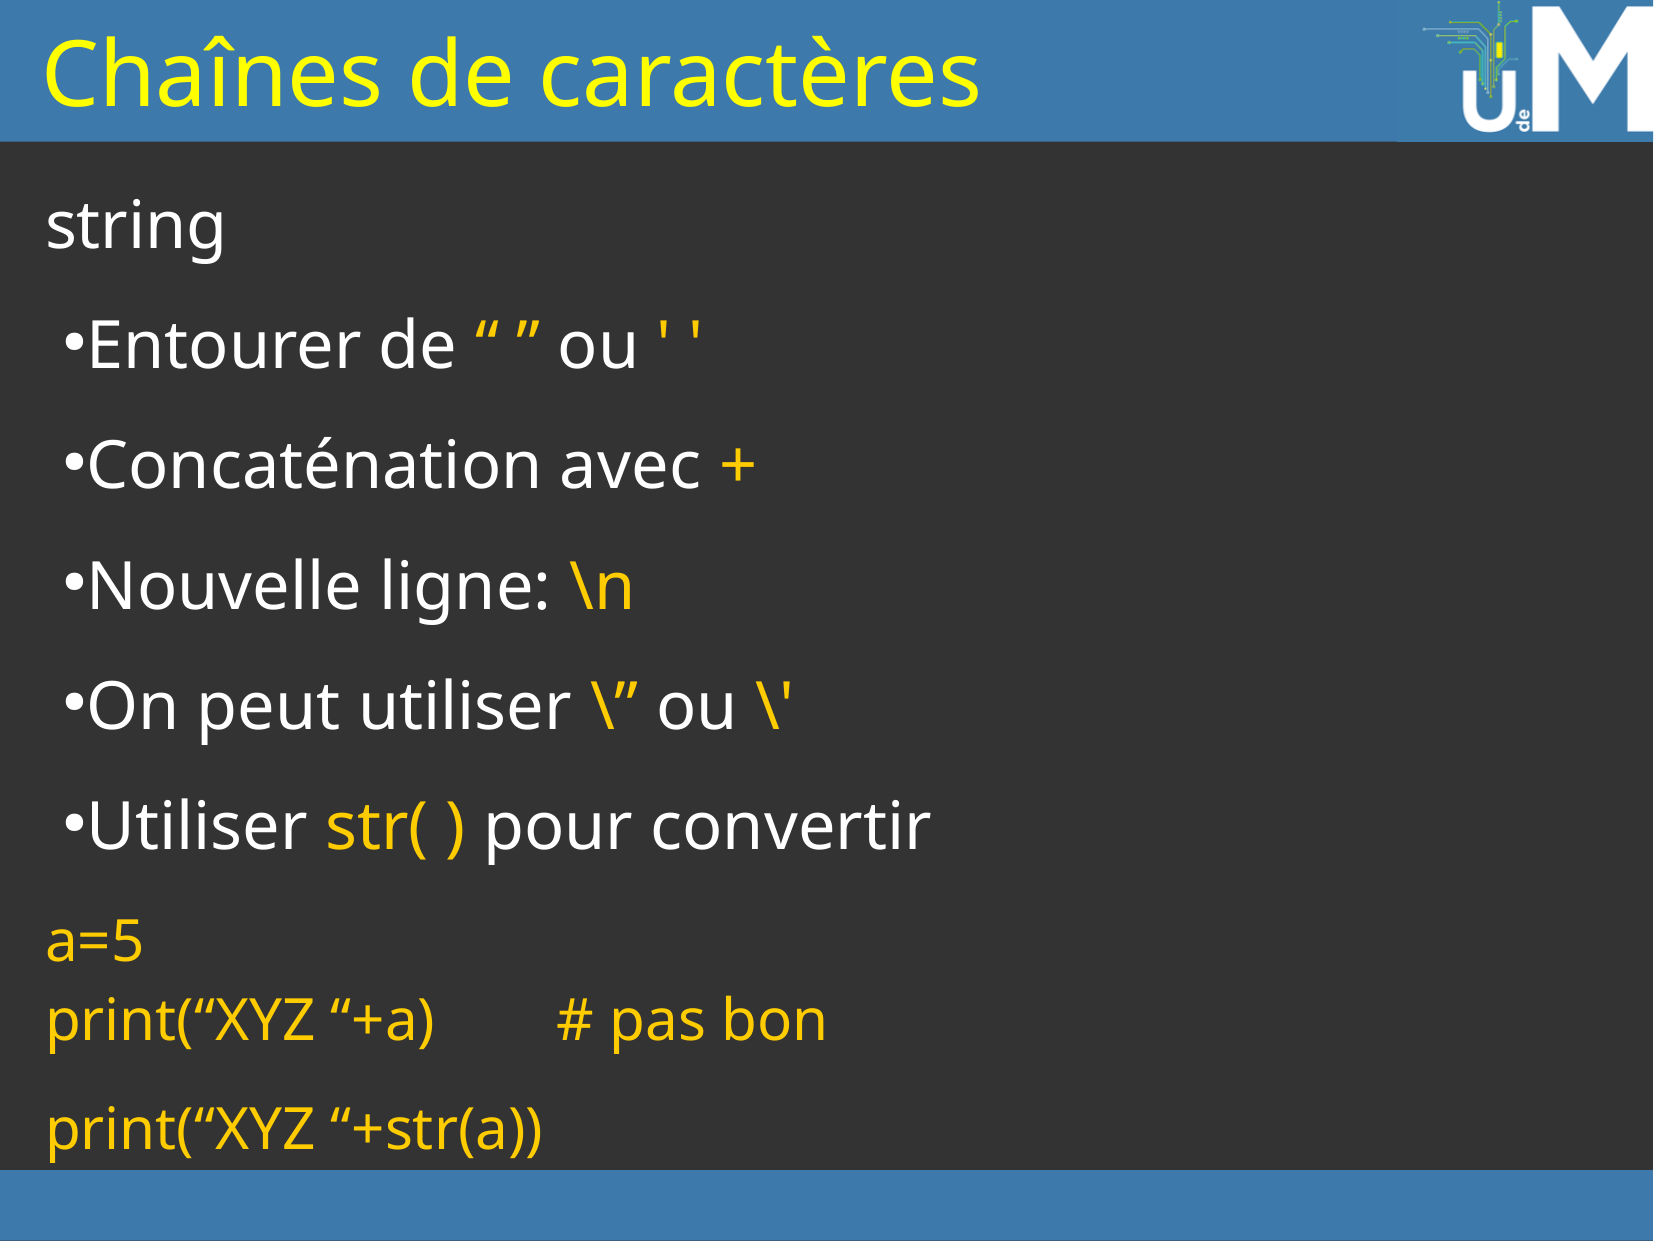

# Chaînes de caractères
string
Entourer de “ ” ou ' '
Concaténation avec +
Nouvelle ligne: \n
On peut utiliser \” ou \'
Utiliser str( ) pour convertir
a=5
print(“XYZ “+a) # pas bon
print(“XYZ “+str(a))